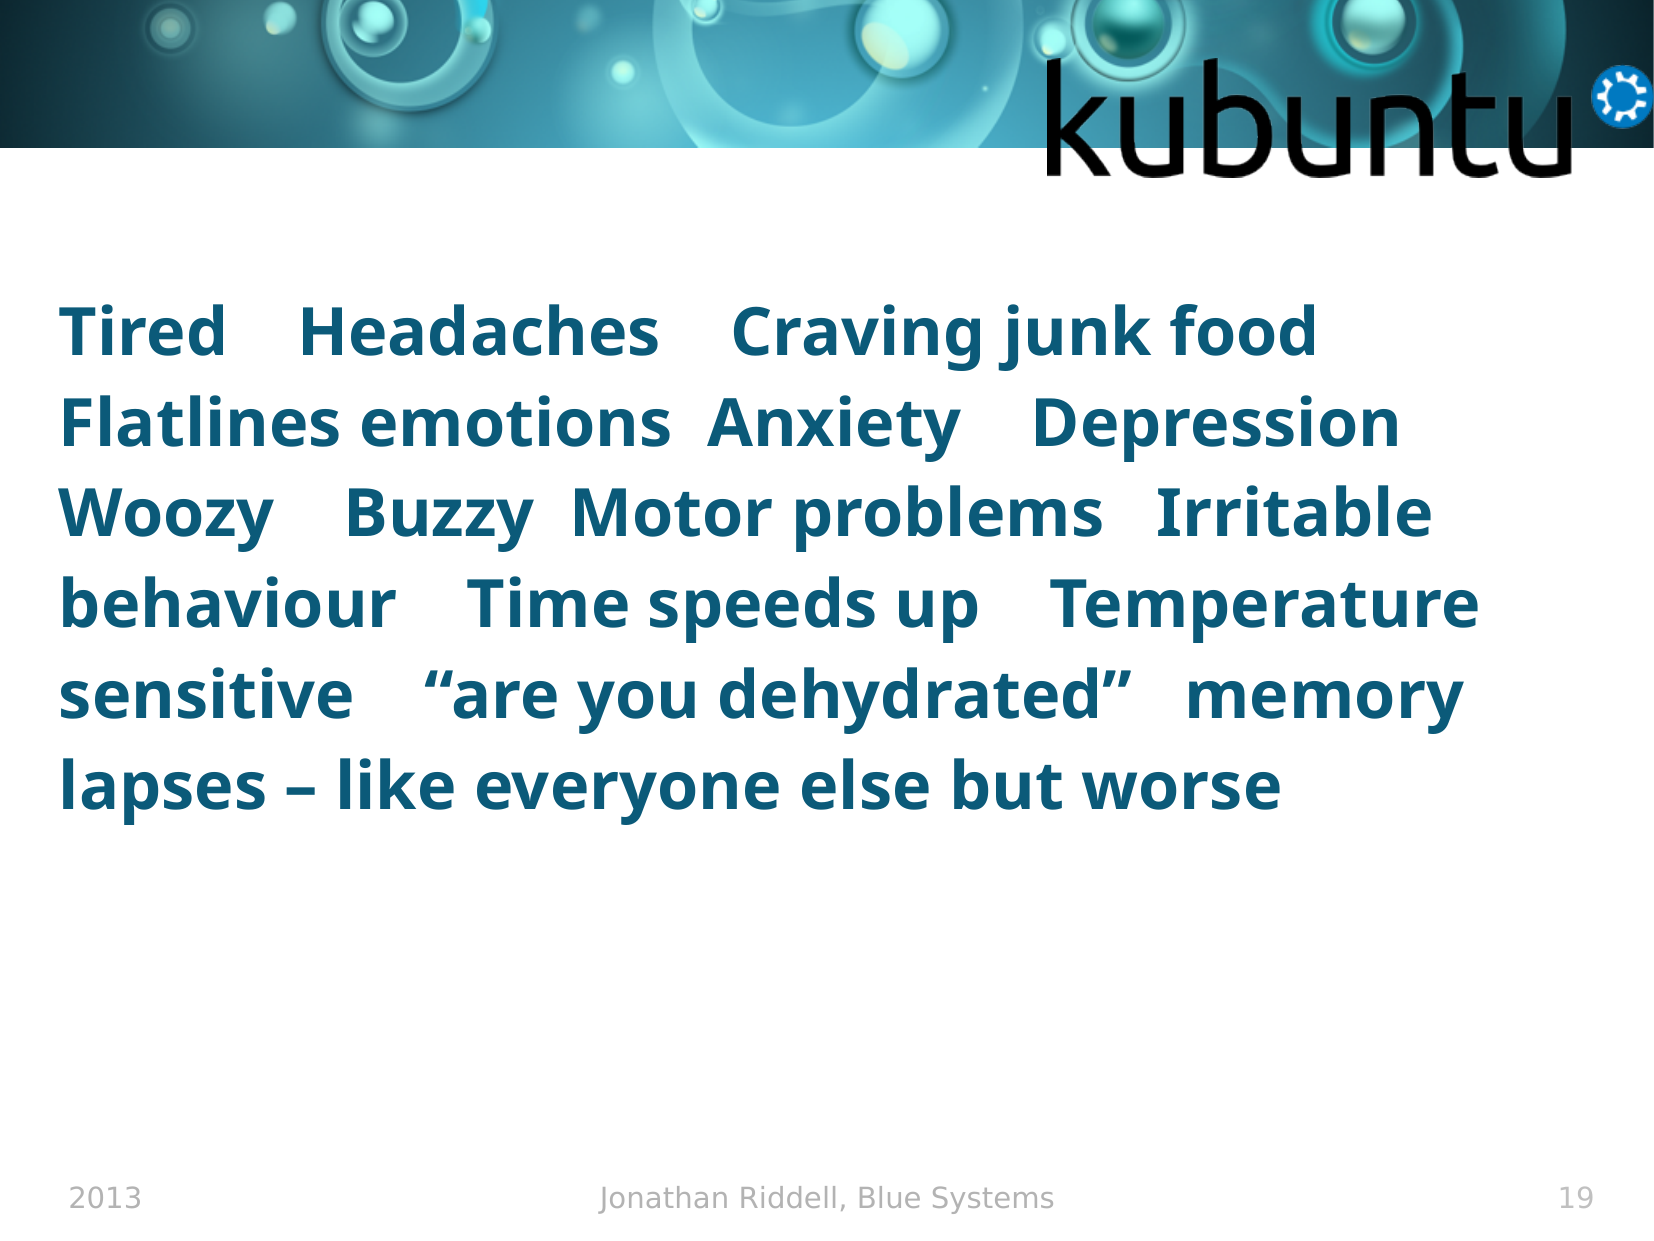

# Tired Headaches Craving junk food Flatlines emotions Anxiety Depression Woozy Buzzy Motor problems Irritable behaviour Time speeds up Temperature sensitive “are you dehydrated” memory lapses – like everyone else but worse
Name
www.kde.org
19